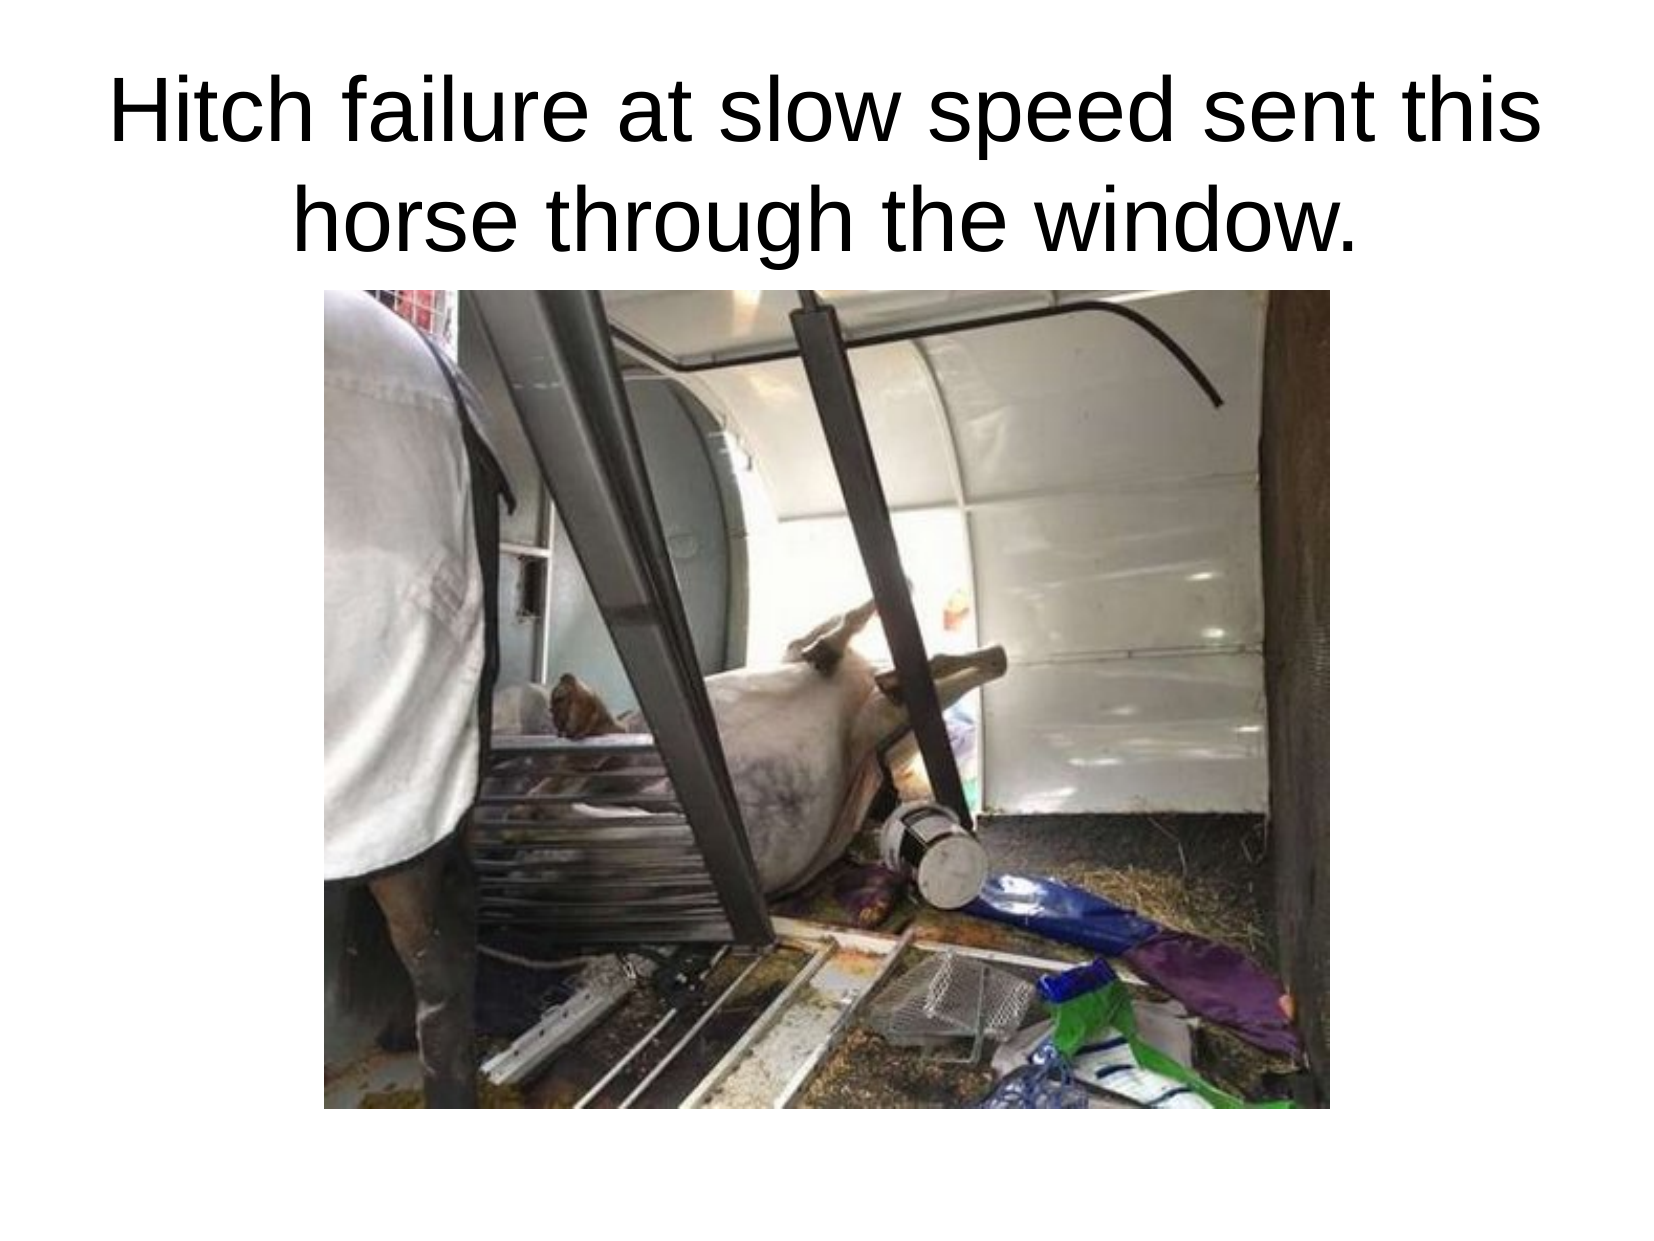

# Hitch failure at slow speed sent this horse through the window.